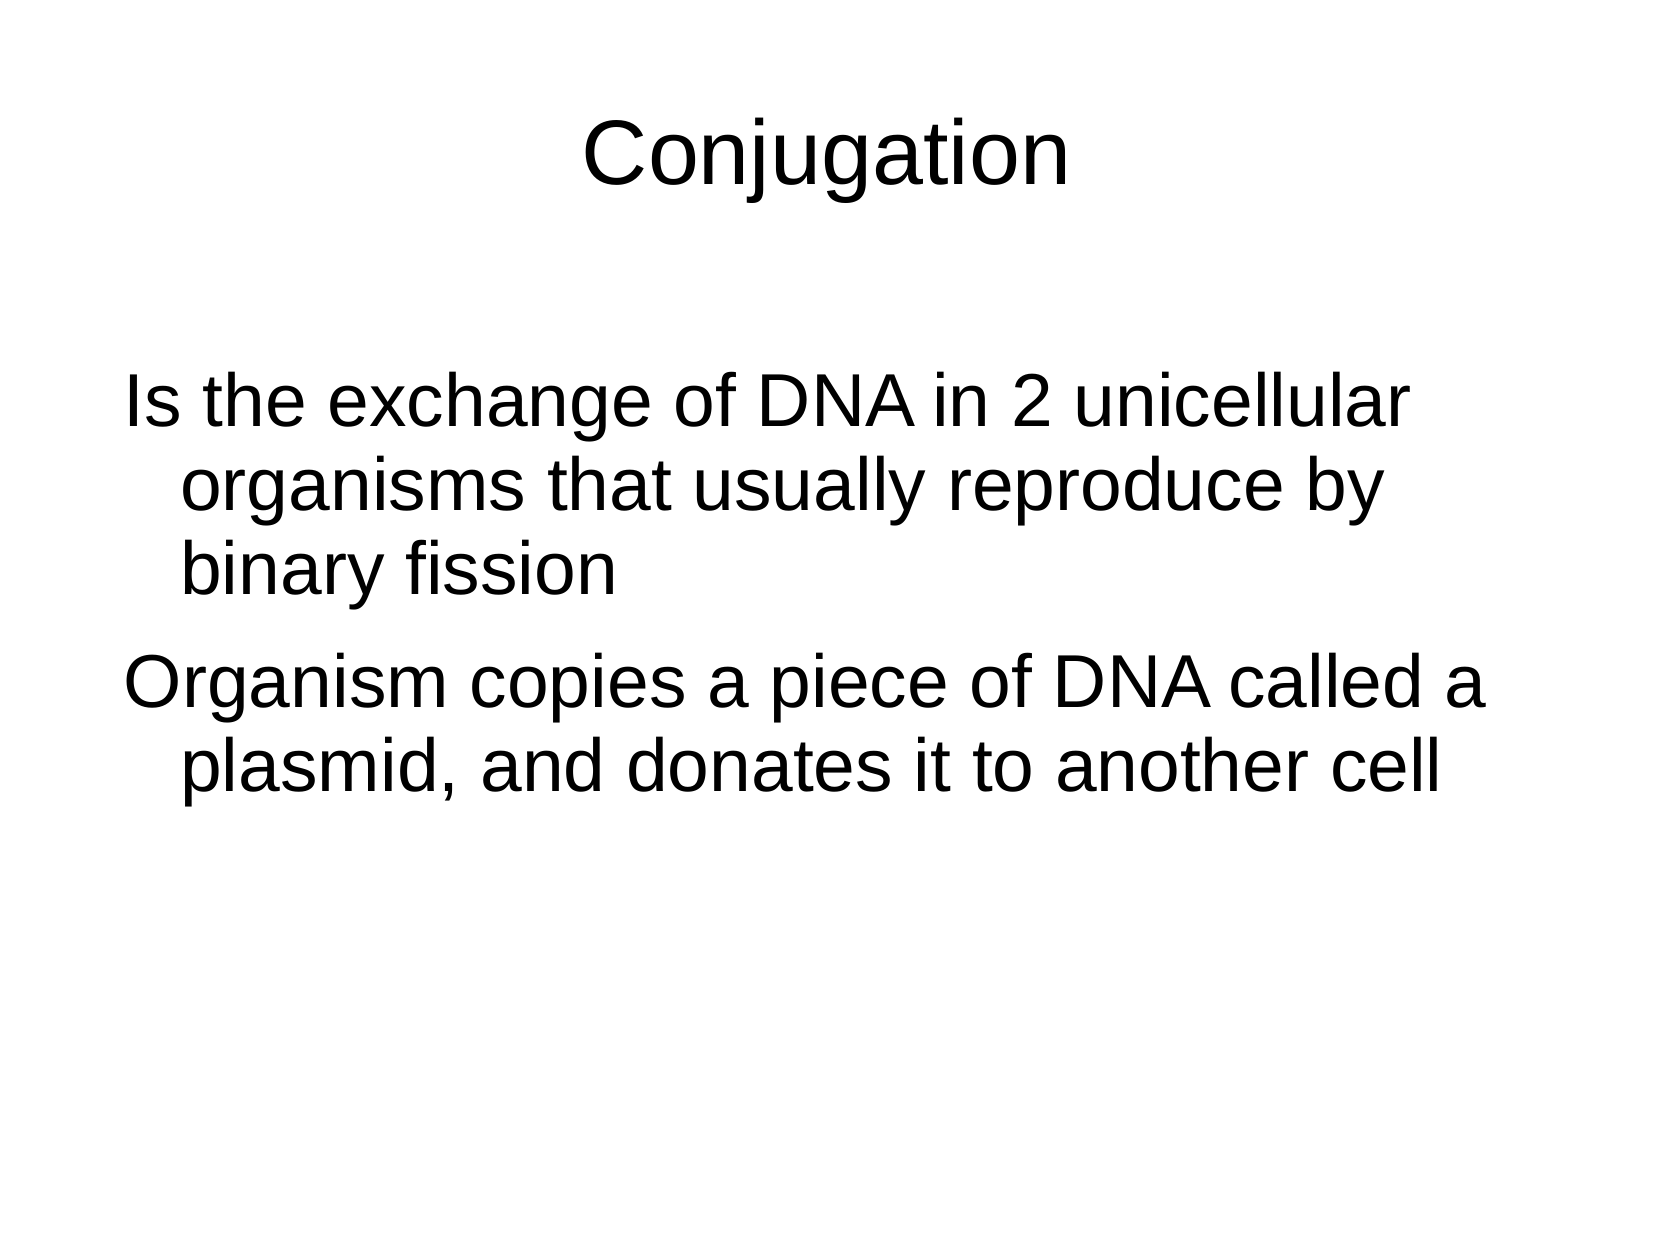

# Conjugation
Is the exchange of DNA in 2 unicellular organisms that usually reproduce by binary fission
Organism copies a piece of DNA called a plasmid, and donates it to another cell